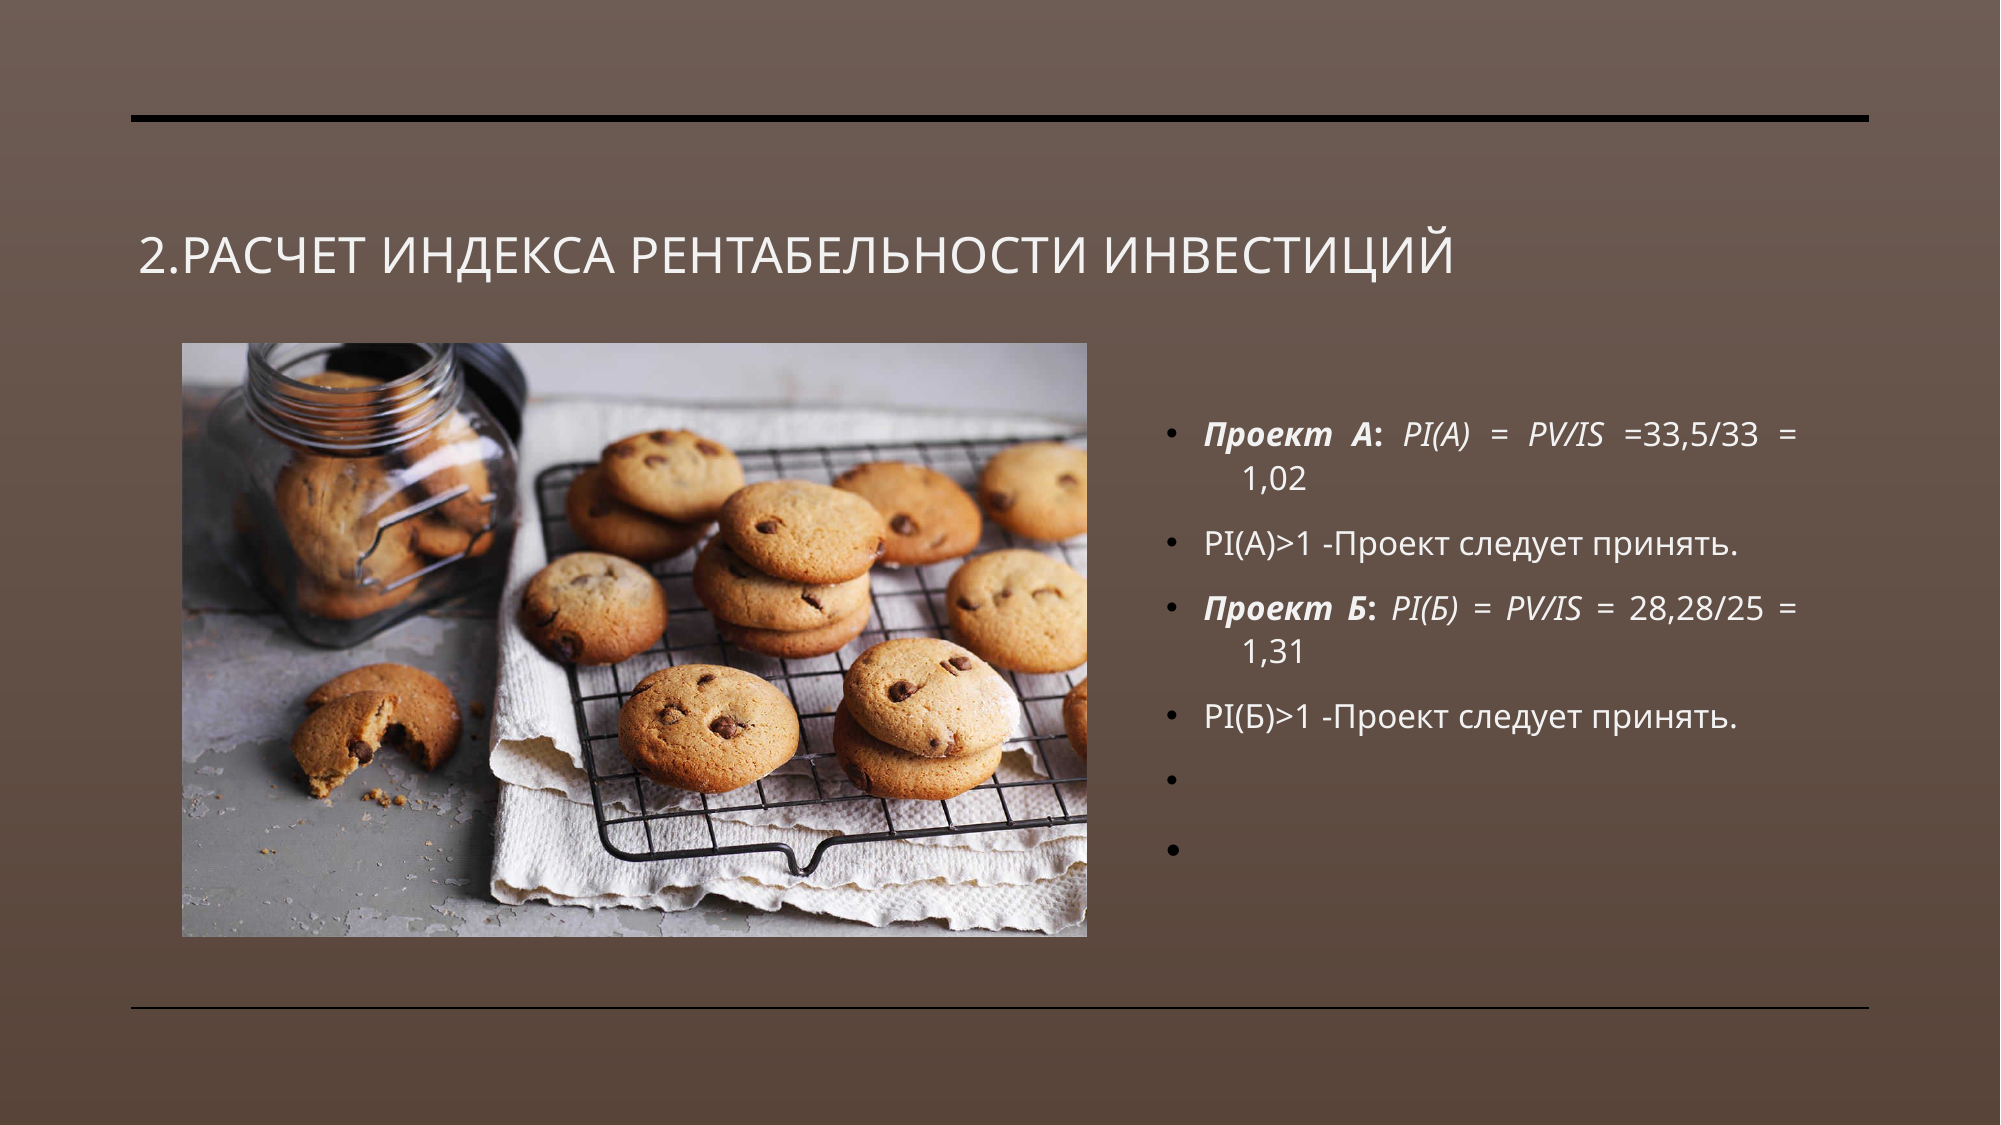

# 2.рАСЧЕТ ИНДЕКСА РЕНТАБЕЛЬНОСТИ ИНВЕСТИЦИЙ
Проект А: PI(A) = PV/IS =33,5/33 = 1,02
PI(A)>1 -Проект следует принять.
Проект Б: PI(Б) = PV/IS = 28,28/25 = 1,31
PI(Б)>1 -Проект следует принять.